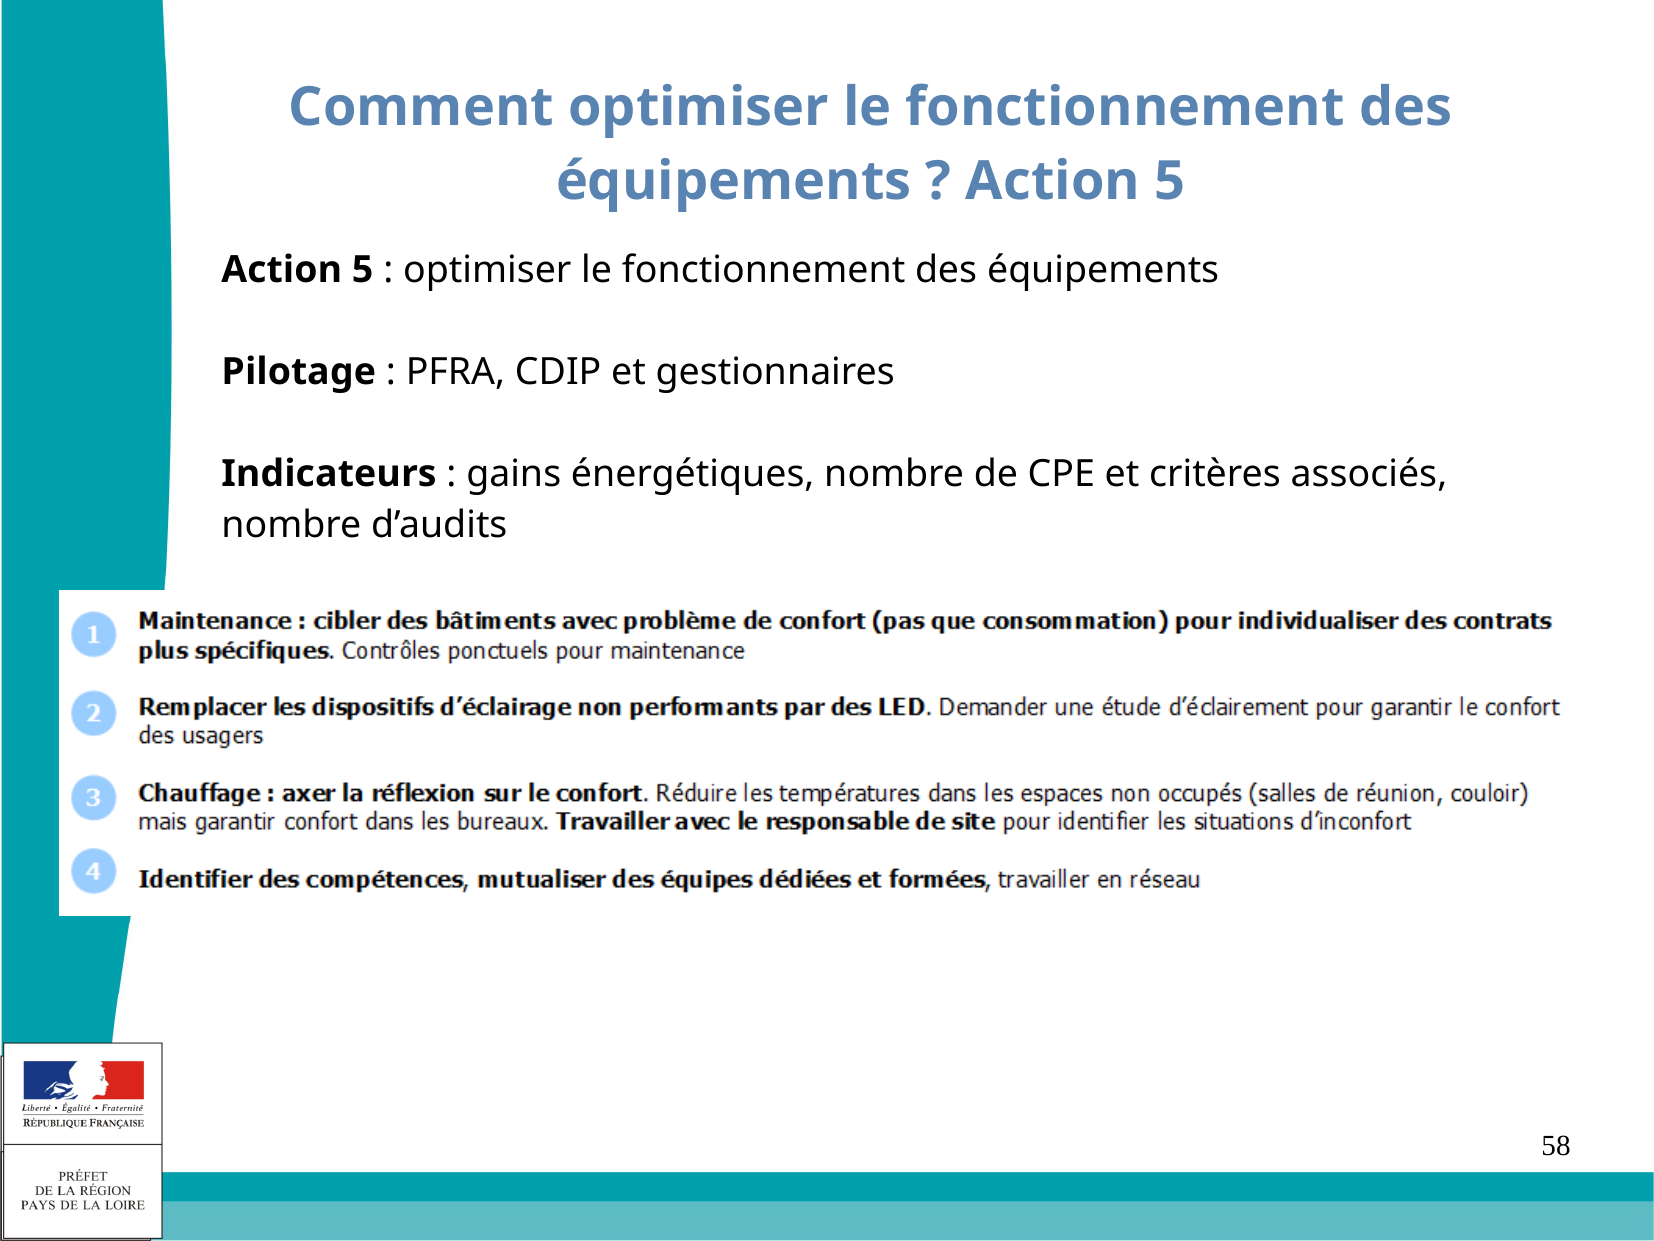

Comment optimiser le fonctionnement des équipements ? Action 5
Action 5 : optimiser le fonctionnement des équipements
Pilotage : PFRA, CDIP et gestionnaires
Indicateurs : gains énergétiques, nombre de CPE et critères associés, nombre d’audits
Pistes d’actions issues de la CRIP élargie de fin 2018 :
58